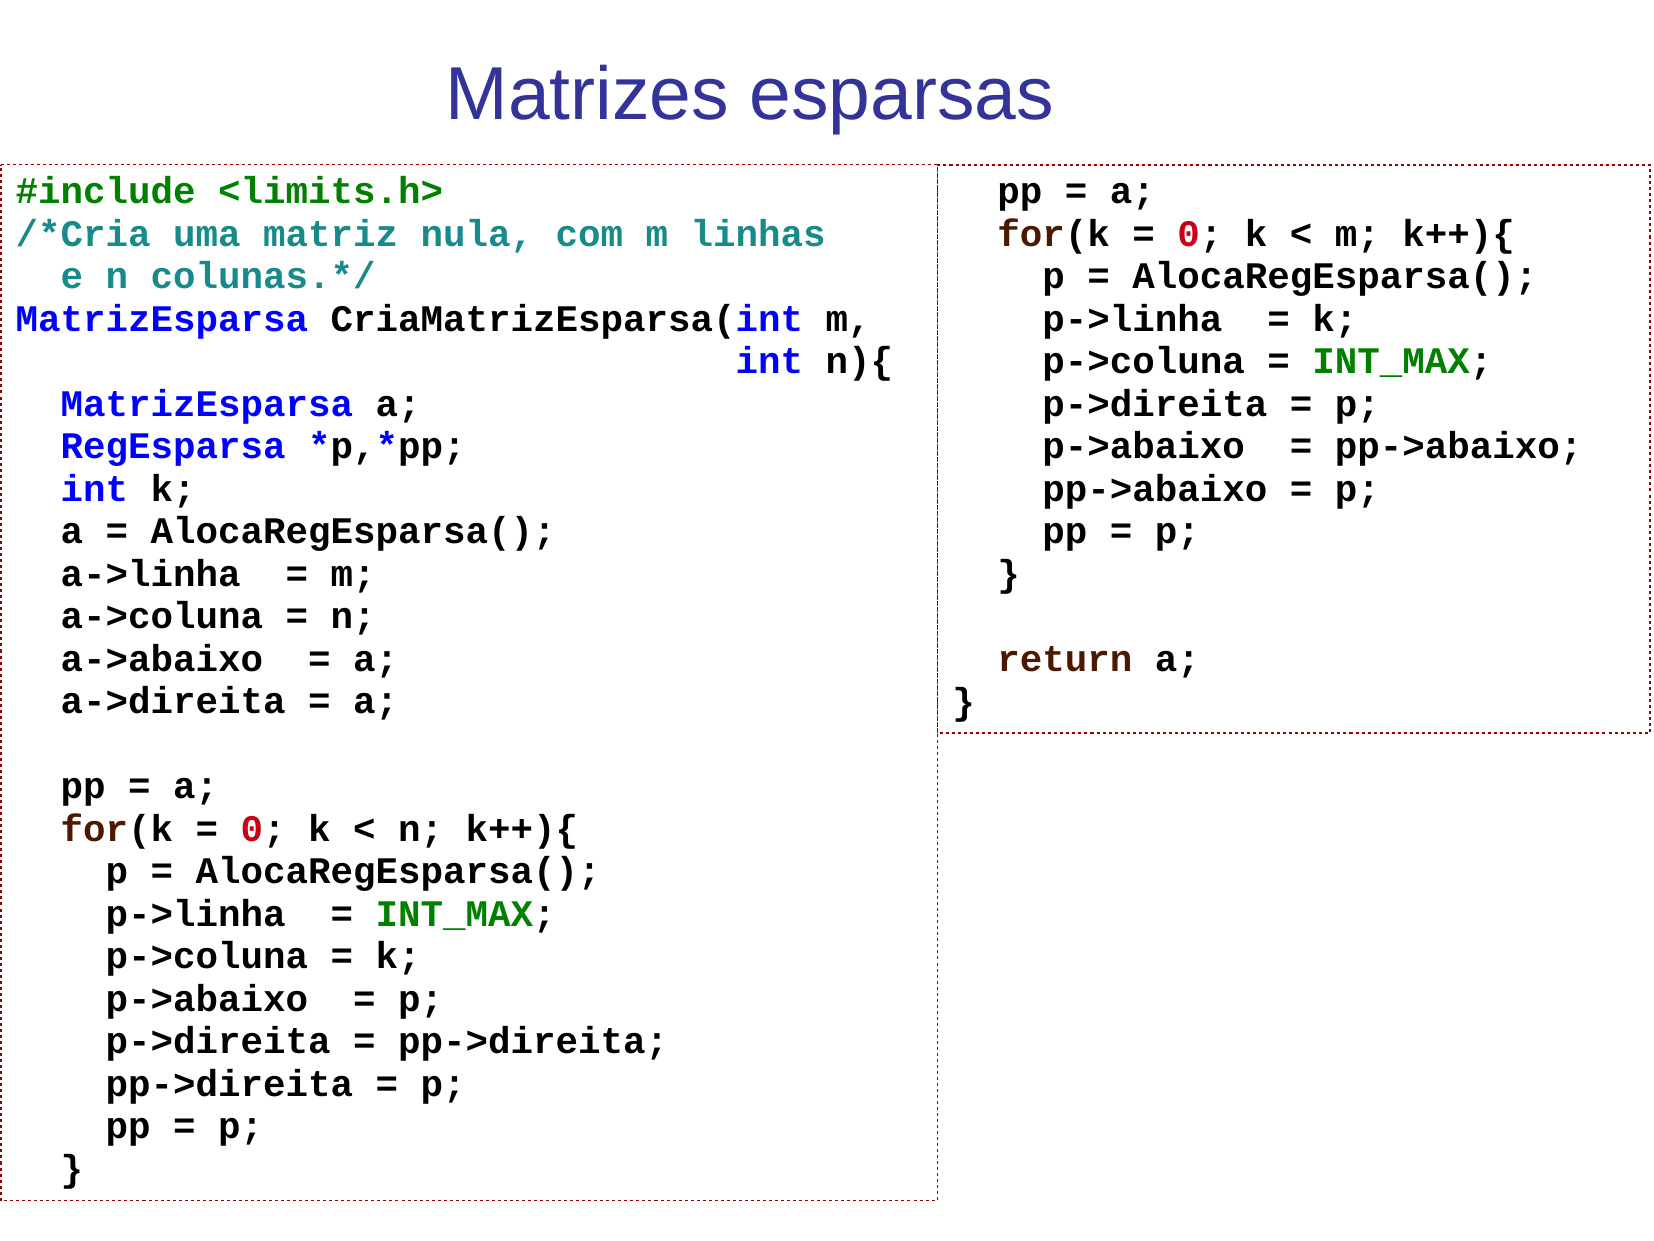

# Matrizes esparsas
#include <limits.h>
/*Cria uma matriz nula, com m linhas
 e n colunas.*/
MatrizEsparsa CriaMatrizEsparsa(int m, int n){
 MatrizEsparsa a;
 RegEsparsa *p,*pp;
 int k;
 a = AlocaRegEsparsa();
 a->linha = m;
 a->coluna = n;
 a->abaixo = a;
 a->direita = a;
 pp = a;
 for(k = 0; k < n; k++){
 p = AlocaRegEsparsa();
 p->linha = INT_MAX;
 p->coluna = k;
 p->abaixo = p;
 p->direita = pp->direita;
 pp->direita = p;
 pp = p;
 }
 pp = a;
 for(k = 0; k < m; k++){
 p = AlocaRegEsparsa();
 p->linha = k;
 p->coluna = INT_MAX;
 p->direita = p;
 p->abaixo = pp->abaixo;
 pp->abaixo = p;
 pp = p;
 }
 return a;
}